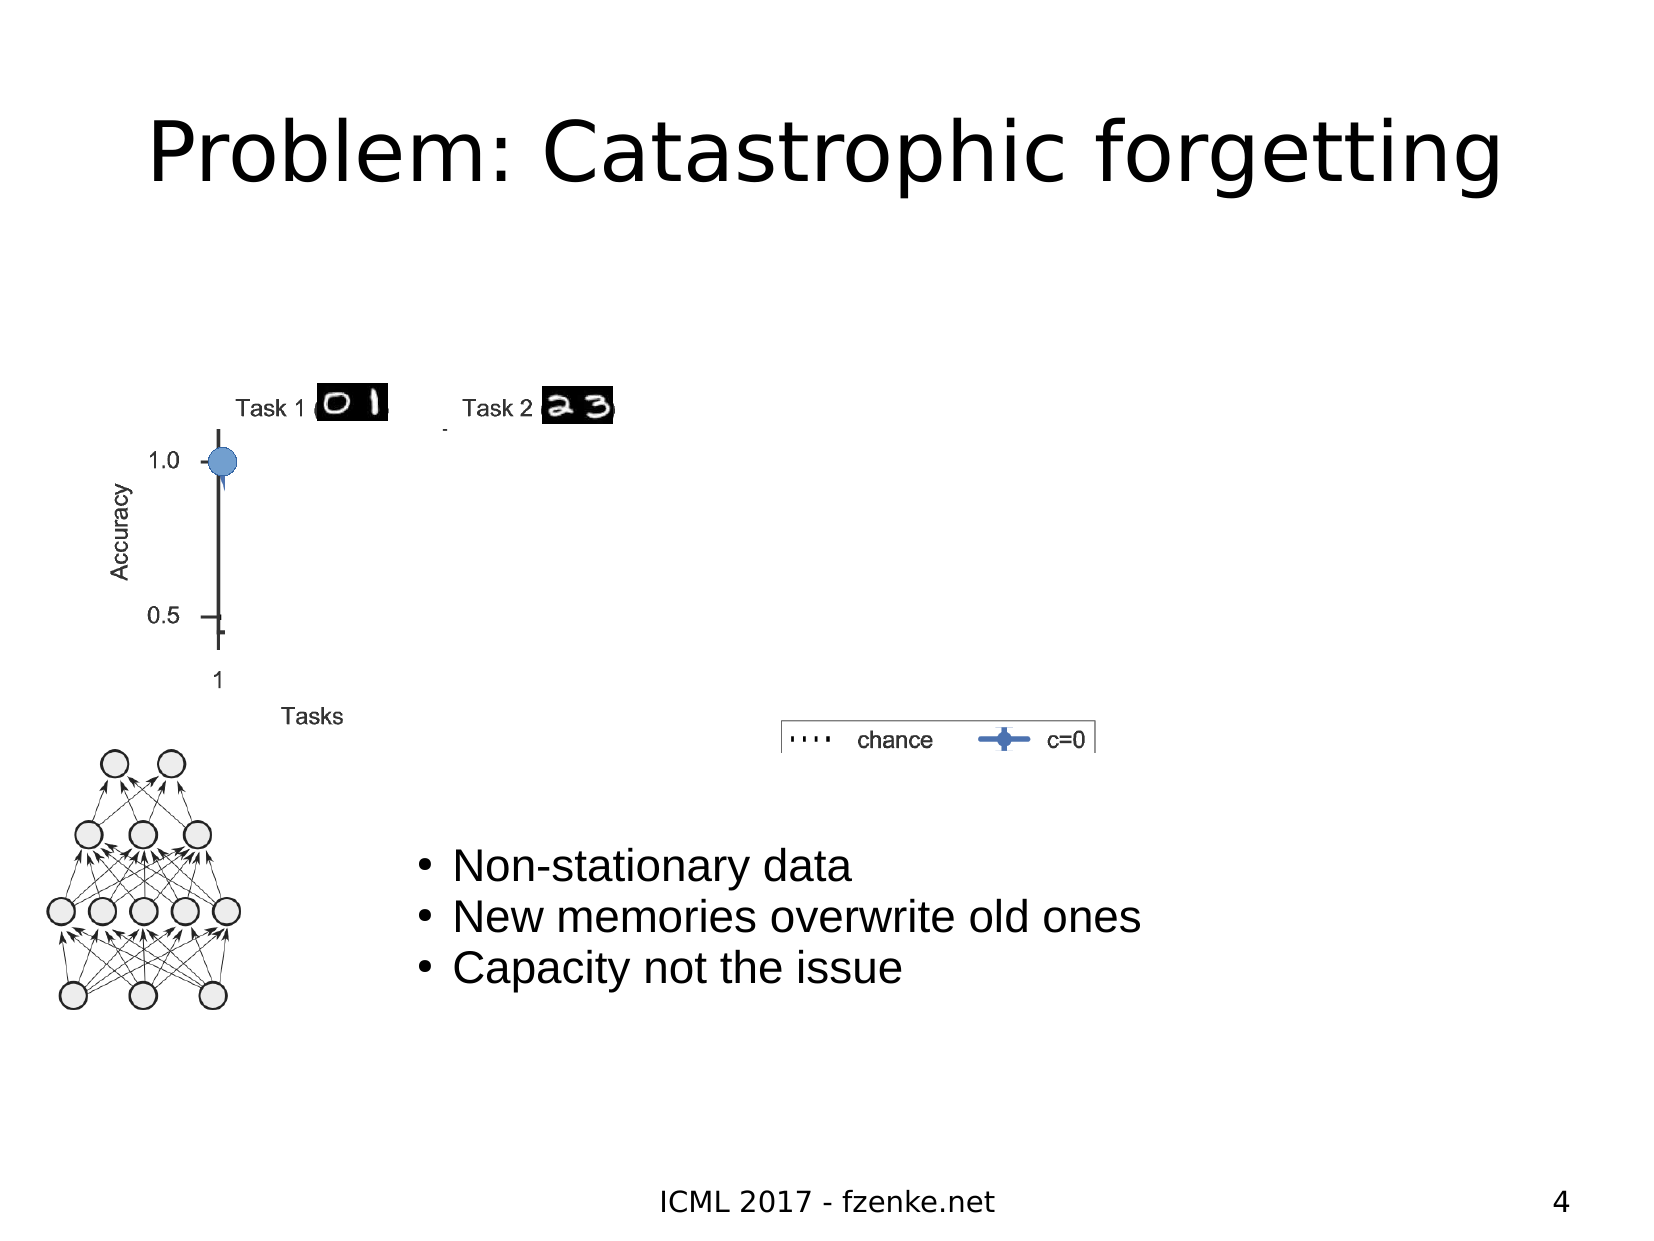

# Problem: Catastrophic forgetting
Non-stationary data
New memories overwrite old ones
Capacity not the issue
ICML 2017 - fzenke.net
4